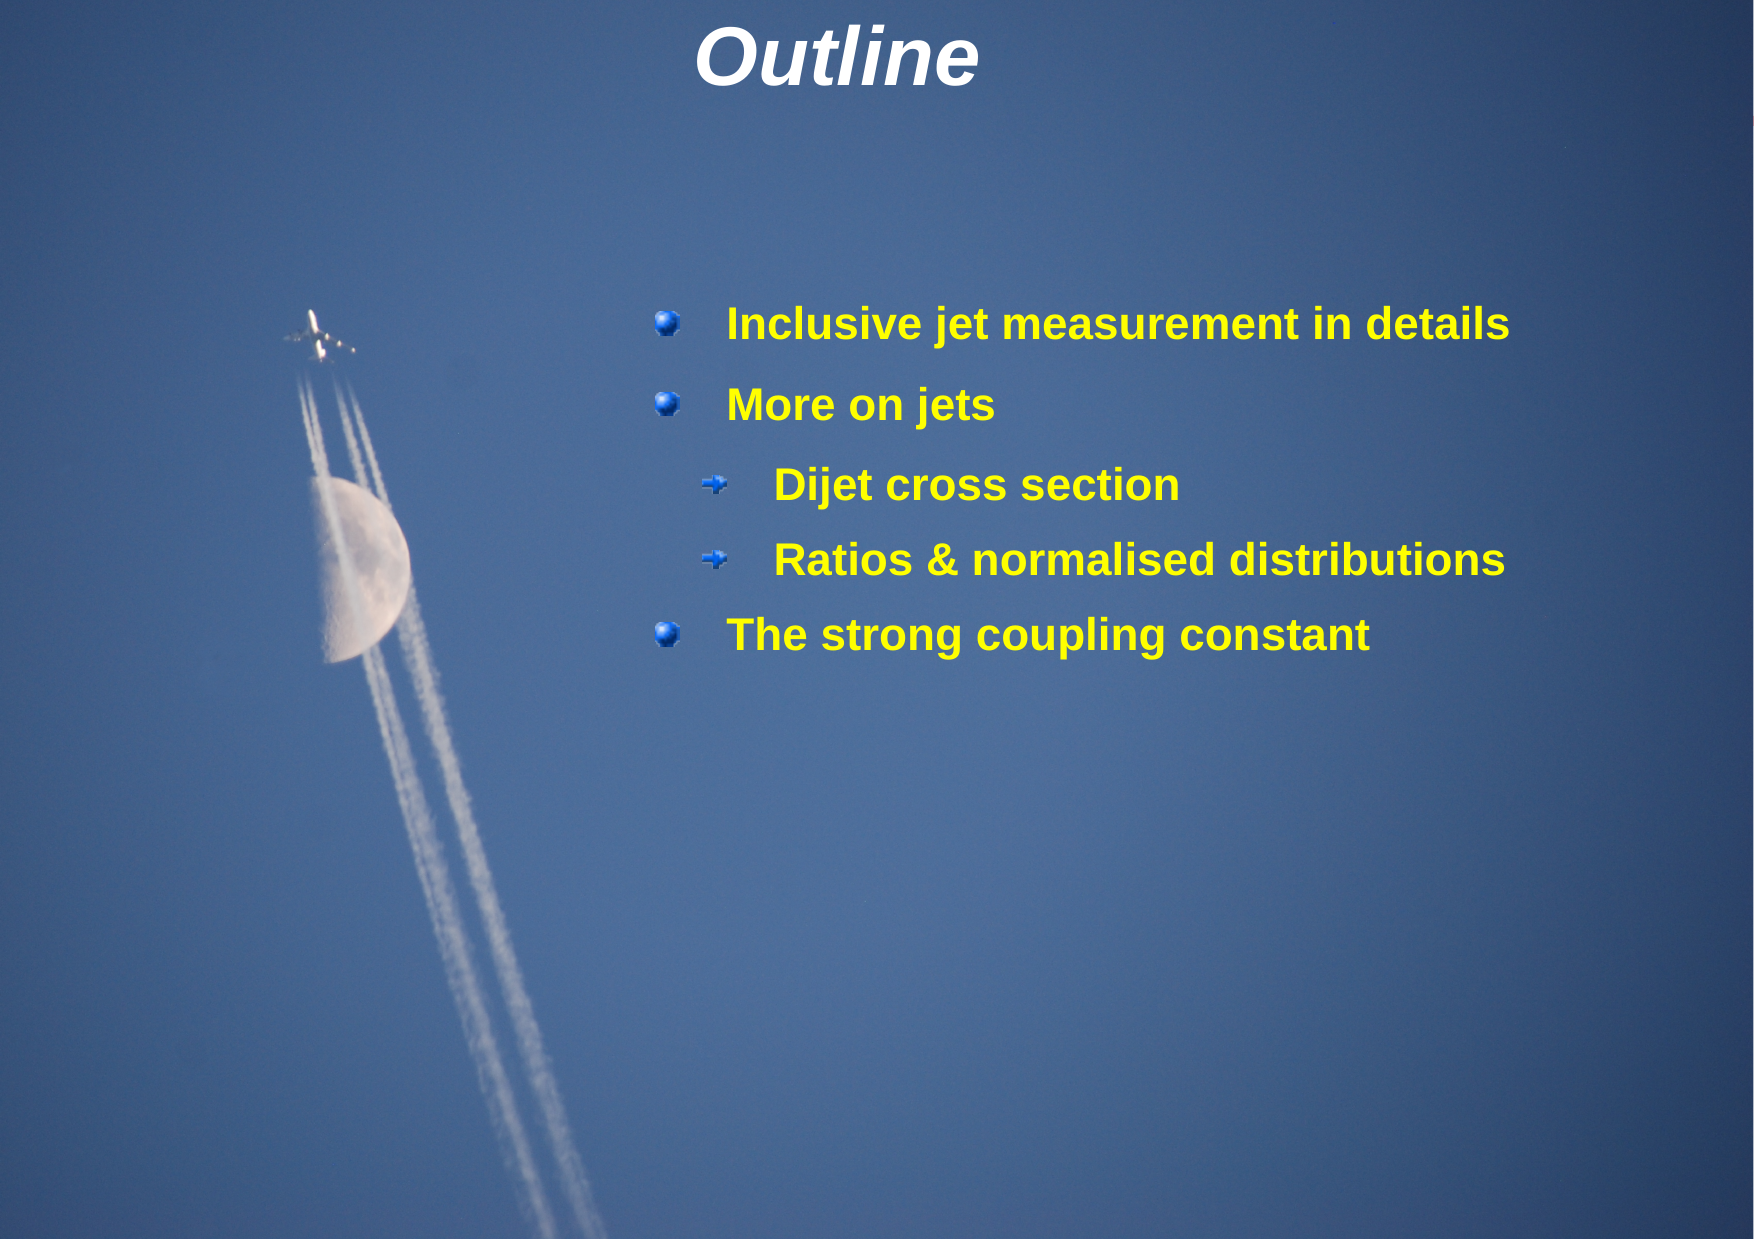

Outline
# Inclusive jet measurement in details
More on jets
Dijet cross section
Ratios & normalised distributions
The strong coupling constant